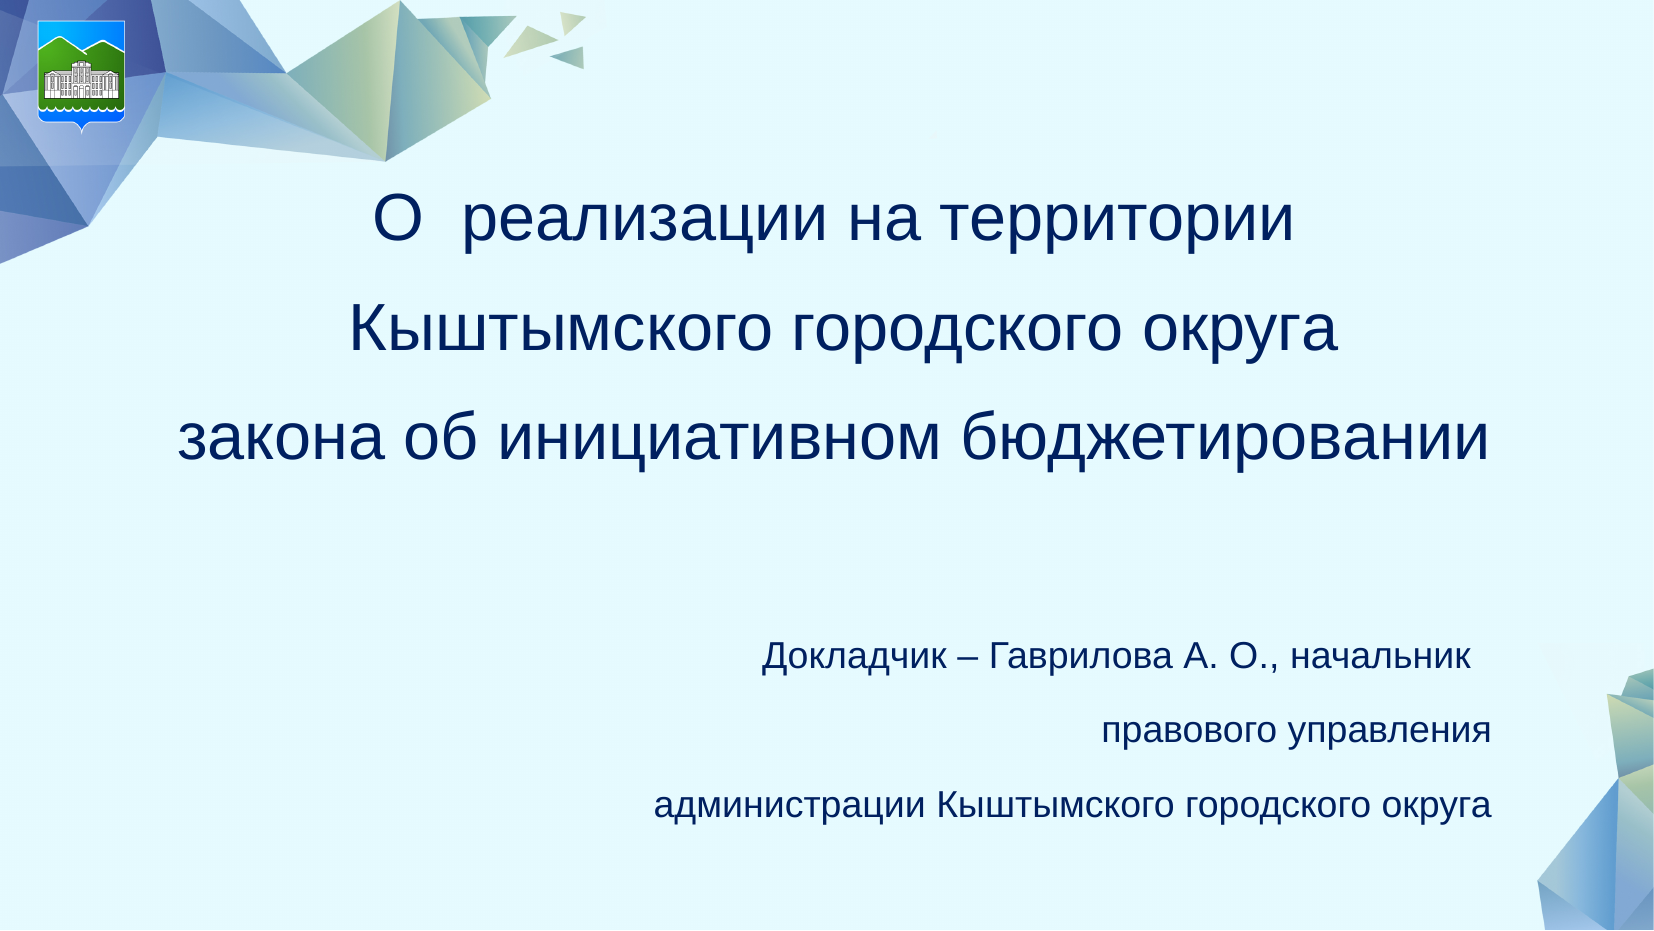

# О реализации на территории
 Кыштымского городского округа
закона об инициативном бюджетировании
 Докладчик – Гаврилова А. О., начальник
правового управления
администрации Кыштымского городского округа